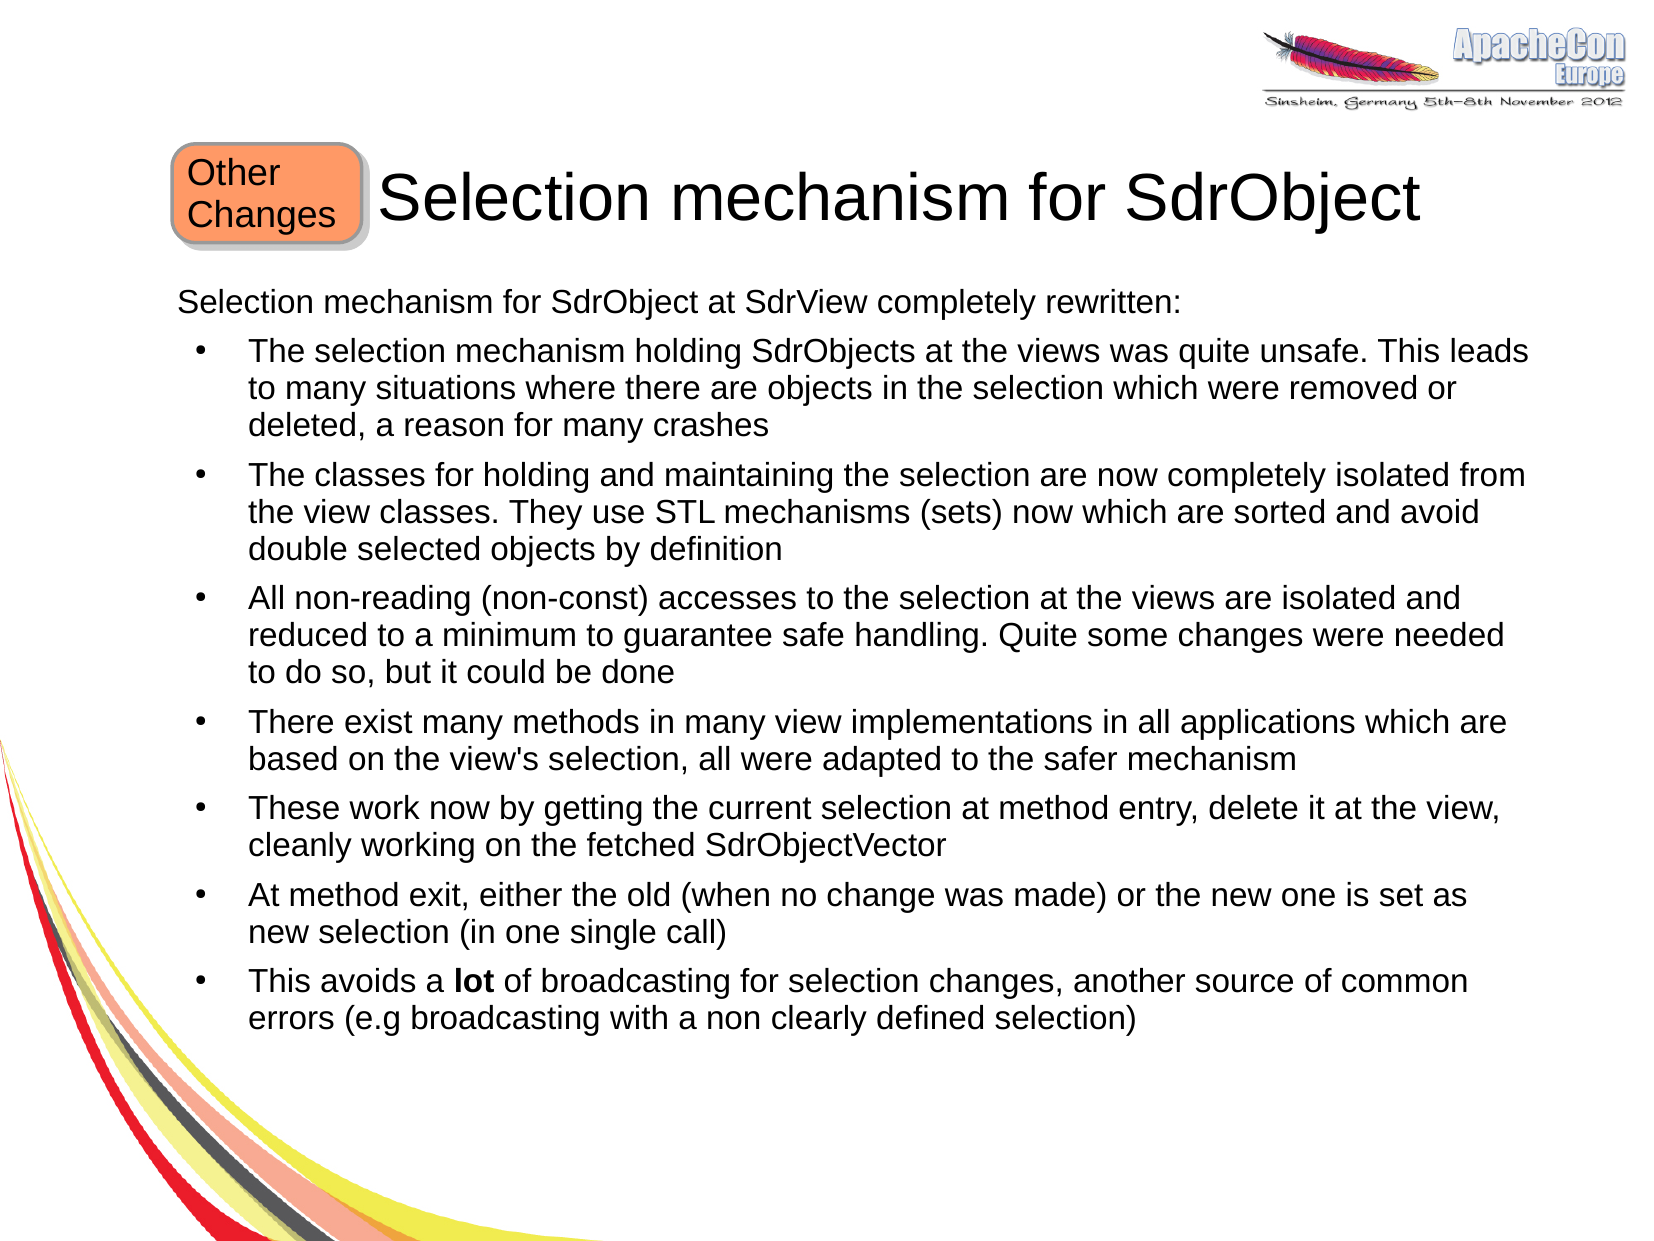

Other
Changes
Selection mechanism for SdrObject
# Selection mechanism for SdrObject at SdrView completely rewritten:
The selection mechanism holding SdrObjects at the views was quite unsafe. This leads to many situations where there are objects in the selection which were removed or deleted, a reason for many crashes
The classes for holding and maintaining the selection are now completely isolated from the view classes. They use STL mechanisms (sets) now which are sorted and avoid double selected objects by definition
All non-reading (non-const) accesses to the selection at the views are isolated and reduced to a minimum to guarantee safe handling. Quite some changes were needed to do so, but it could be done
There exist many methods in many view implementations in all applications which are based on the view's selection, all were adapted to the safer mechanism
These work now by getting the current selection at method entry, delete it at the view, cleanly working on the fetched SdrObjectVector
At method exit, either the old (when no change was made) or the new one is set as new selection (in one single call)
This avoids a lot of broadcasting for selection changes, another source of common errors (e.g broadcasting with a non clearly defined selection)